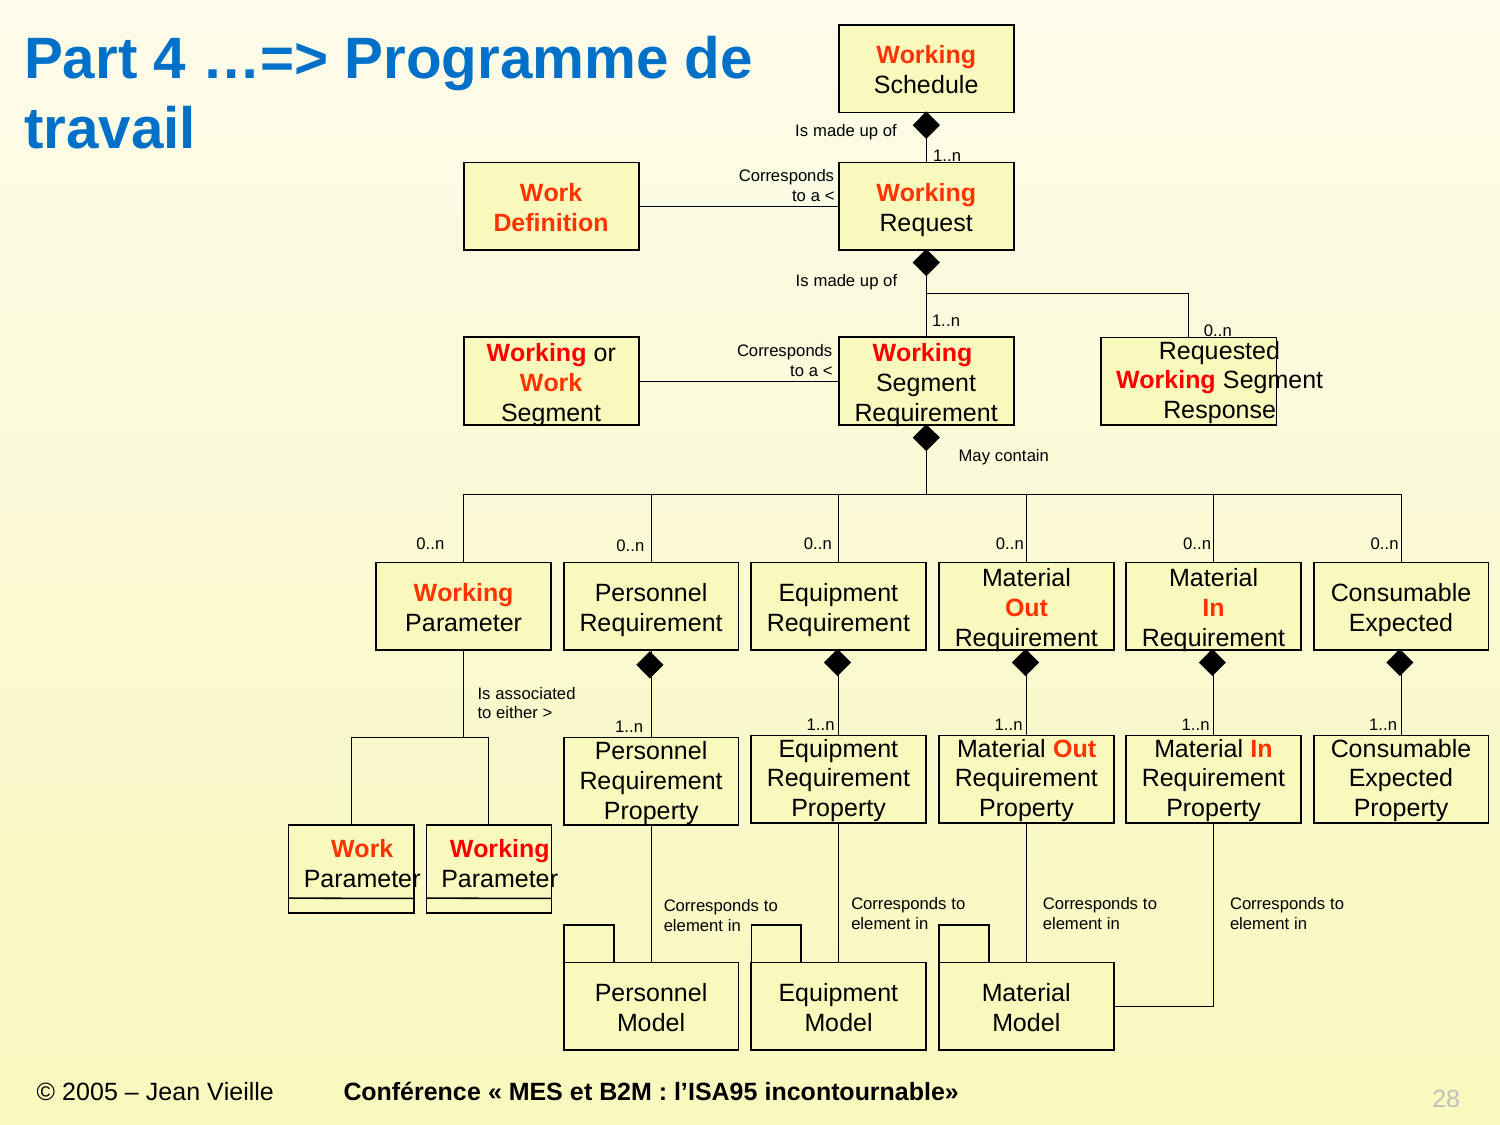

# Part 4 …=> Programme de travail
Working
Schedule
Is made up of
1..n
Corresponds
to a <
Work
Definition
Working
Request
Is made up of
1..n
0..n
Corresponds
to a <
Working or
Work
Segment
Working
Segment
Requirement
Requested
Working Segment
Response
May contain
0..n
0..n
0..n
0..n
0..n
0..n
Working
Parameter
Personnel
Requirement
Equipment
Requirement
Material
Out
Requirement
Material
In
Requirement
Consumable
Expected
Is associated
to either >
1..n
1..n
1..n
1..n
1..n
Equipment
Requirement
Property
Material Out
Requirement
Property
Material In
Requirement
Property
Consumable
Expected
Property
Personnel
Requirement
Property
Work
Parameter
Working
Parameter
Corresponds to
element in
Corresponds to
element in
Corresponds to
element in
Corresponds to
element in
Personnel
Model
Equipment
Model
Material
Model